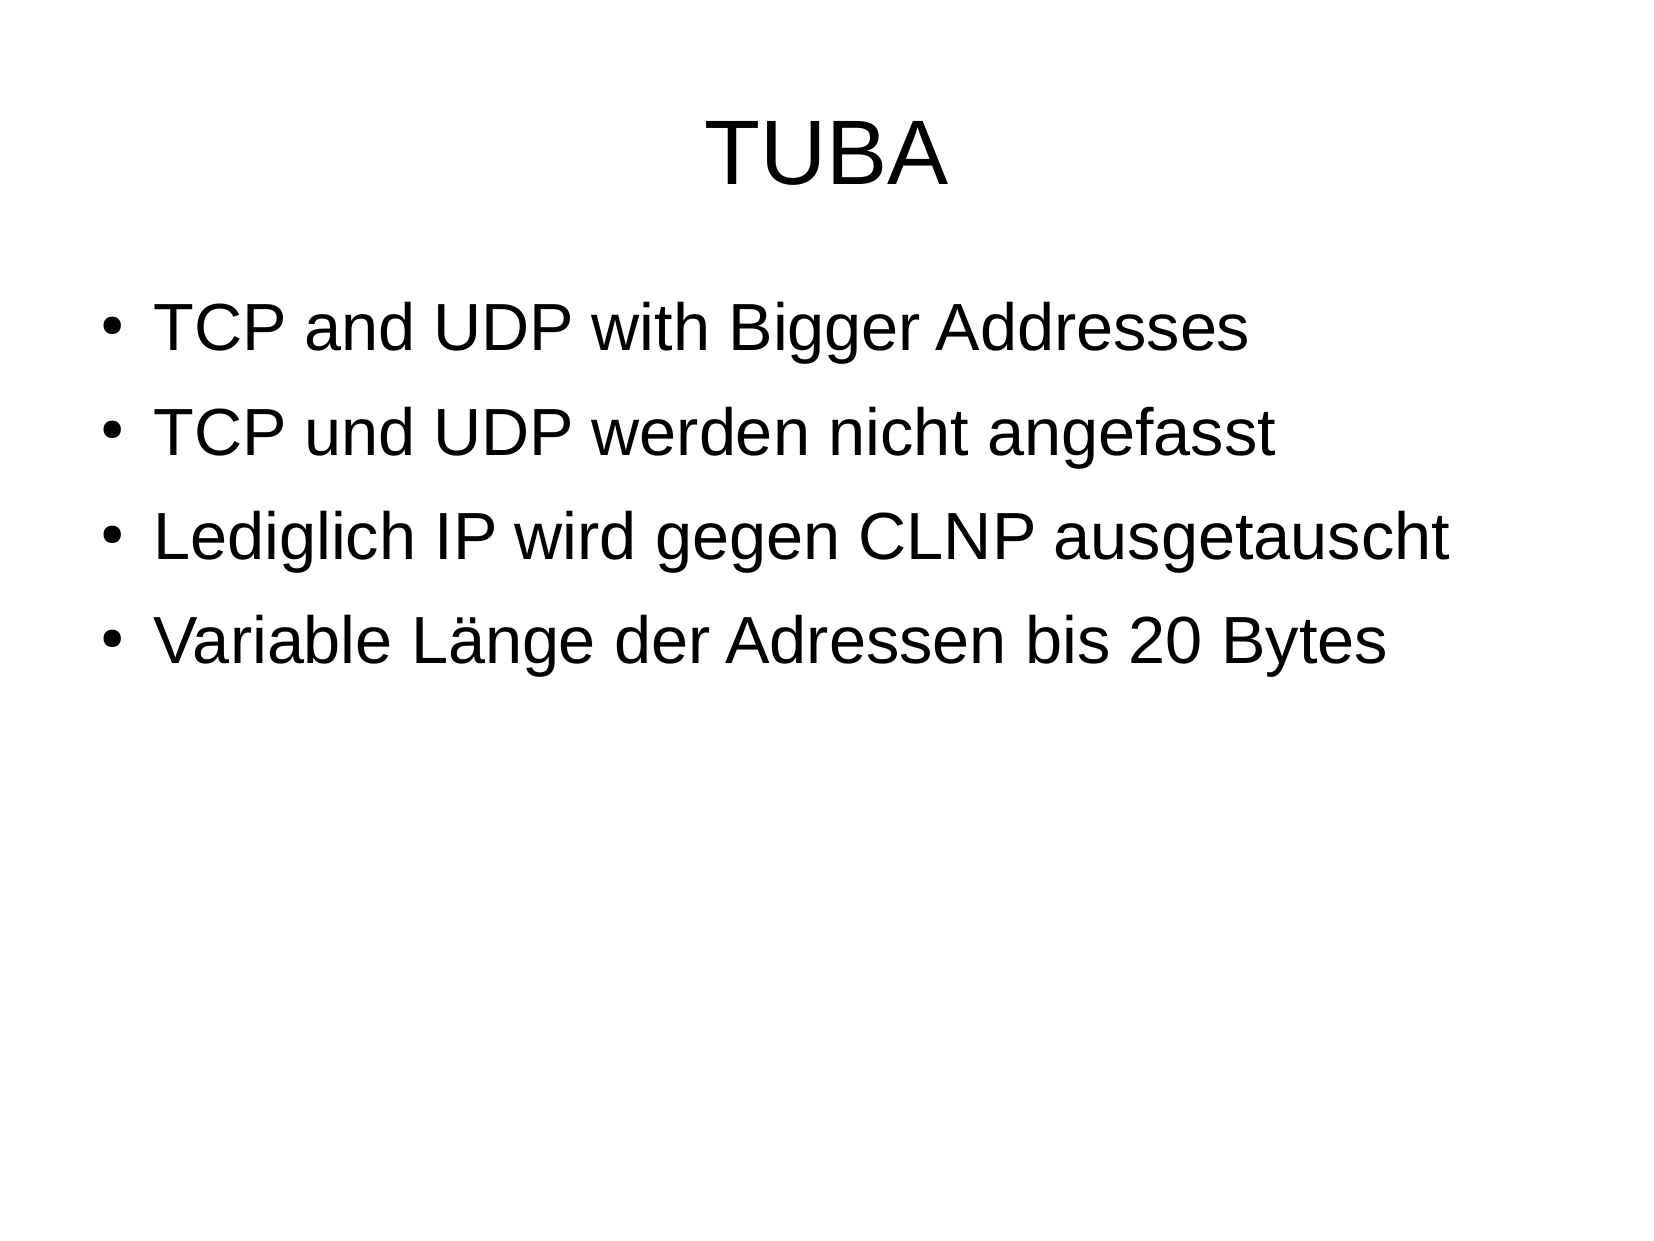

# TUBA
TCP and UDP with Bigger Addresses
TCP und UDP werden nicht angefasst
Lediglich IP wird gegen CLNP ausgetauscht
Variable Länge der Adressen bis 20 Bytes